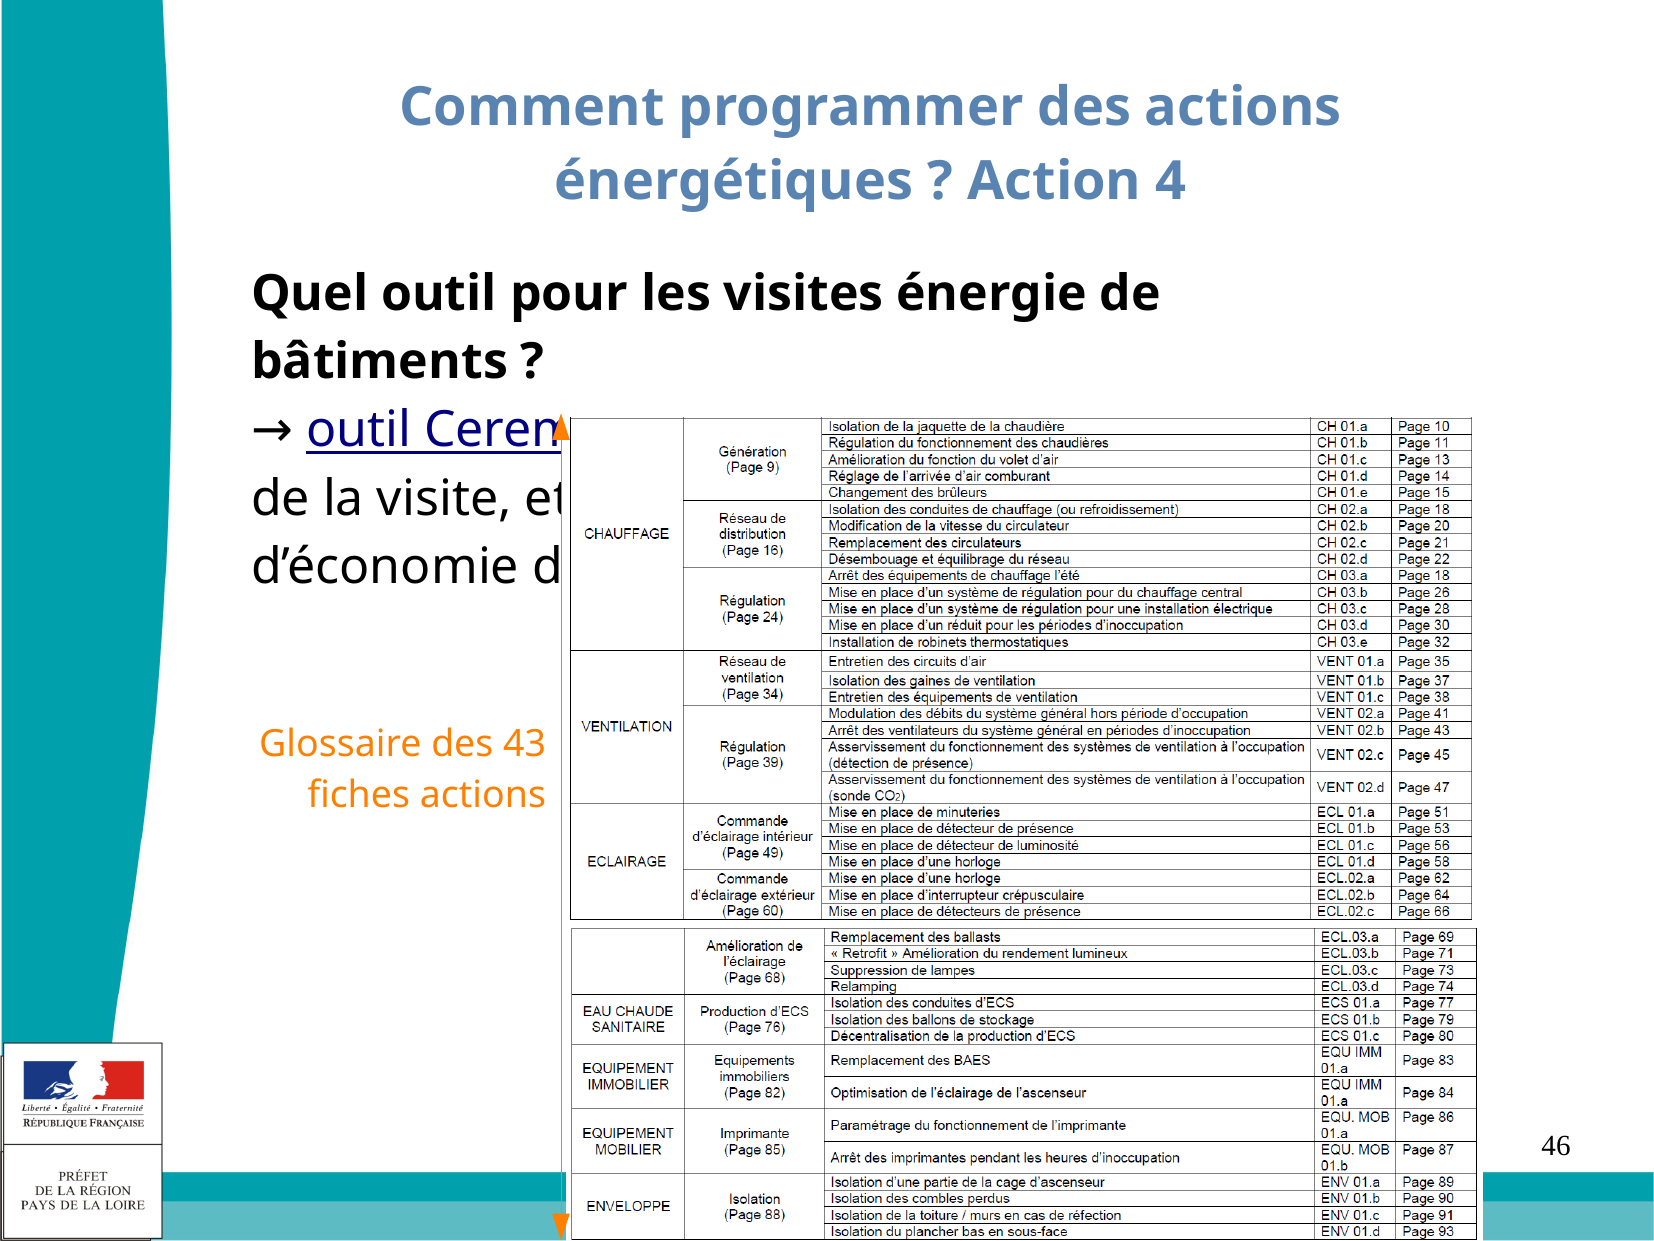

Comment programmer des actions énergétiques ? Action 4
Quel outil pour les visites énergie de bâtiments ?
→ outil Cerema-DREAL avec une grille à remplir lors de la visite, et des fiches détaillées par action d’économie d’énergie
Glossaire des 43 fiches actions
46